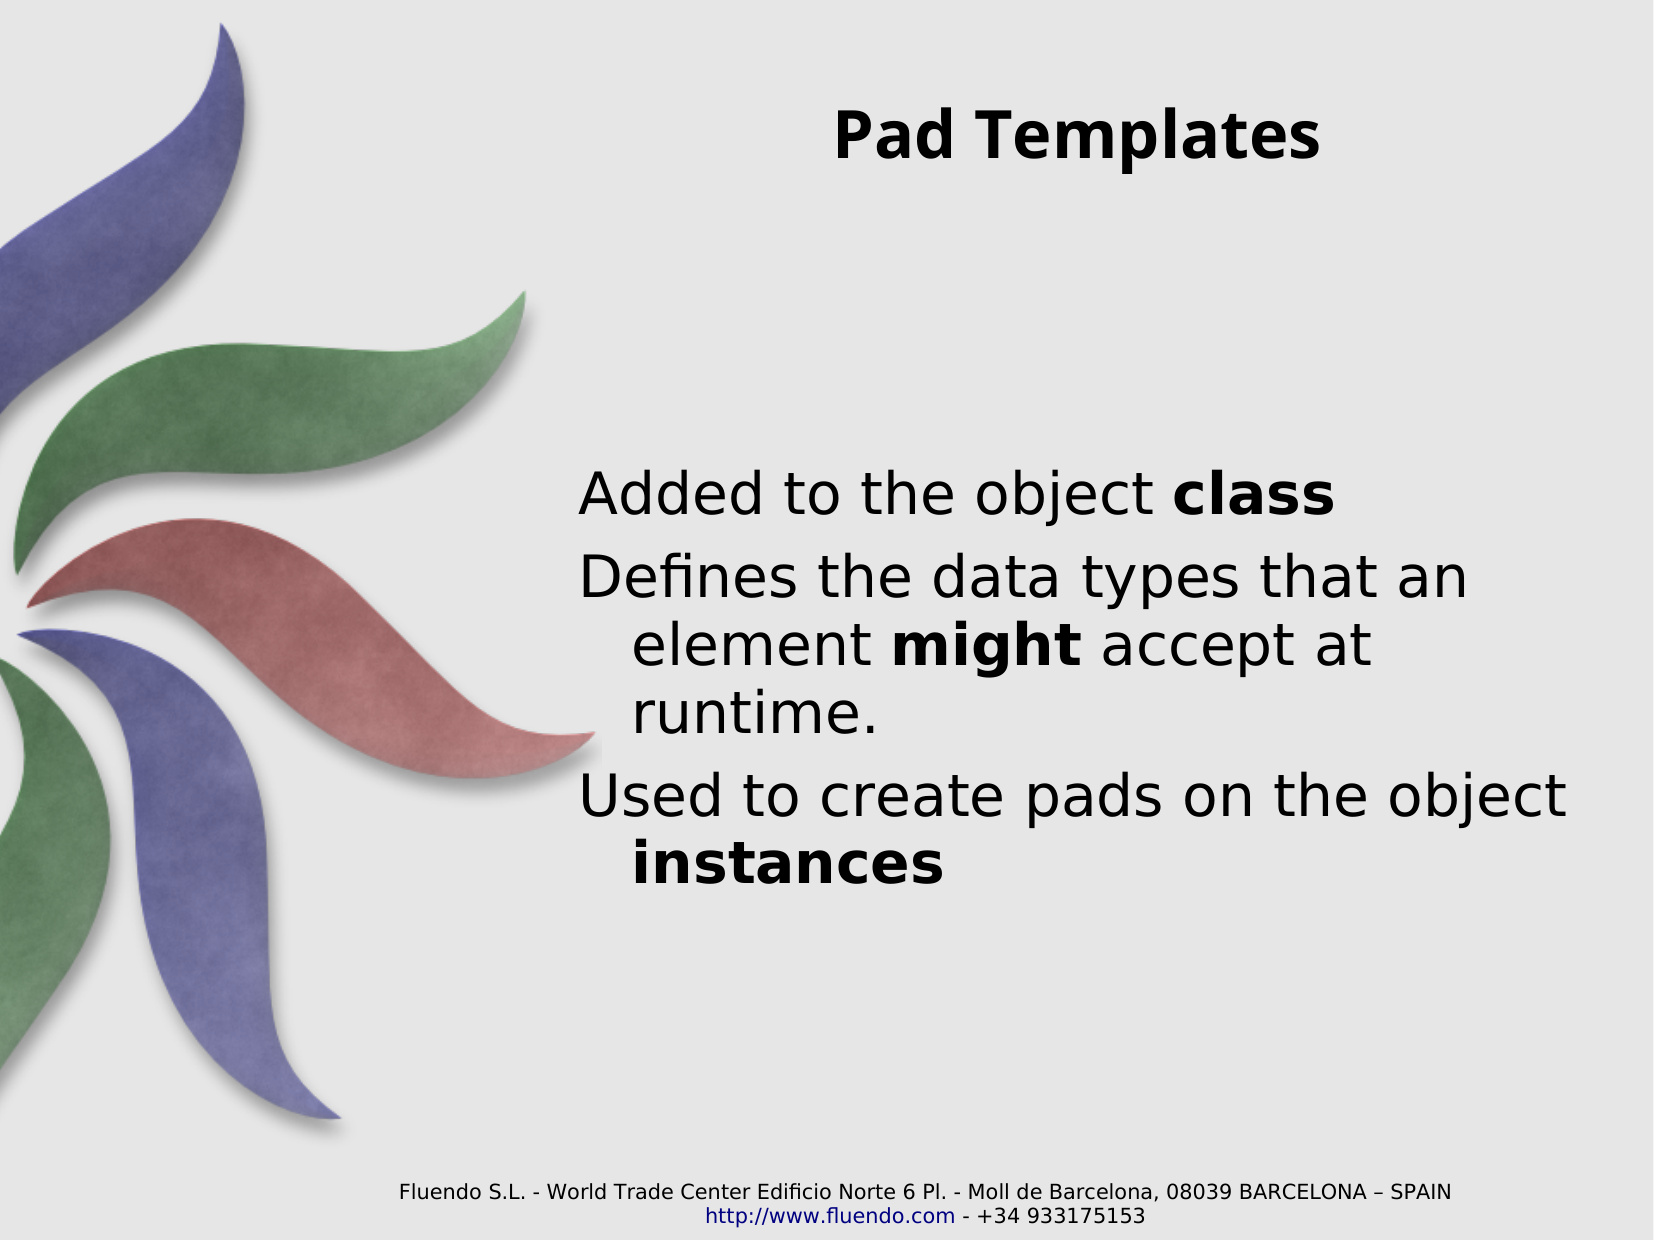

# Pad Templates
Added to the object class
Defines the data types that an element might accept at runtime.
Used to create pads on the object instances